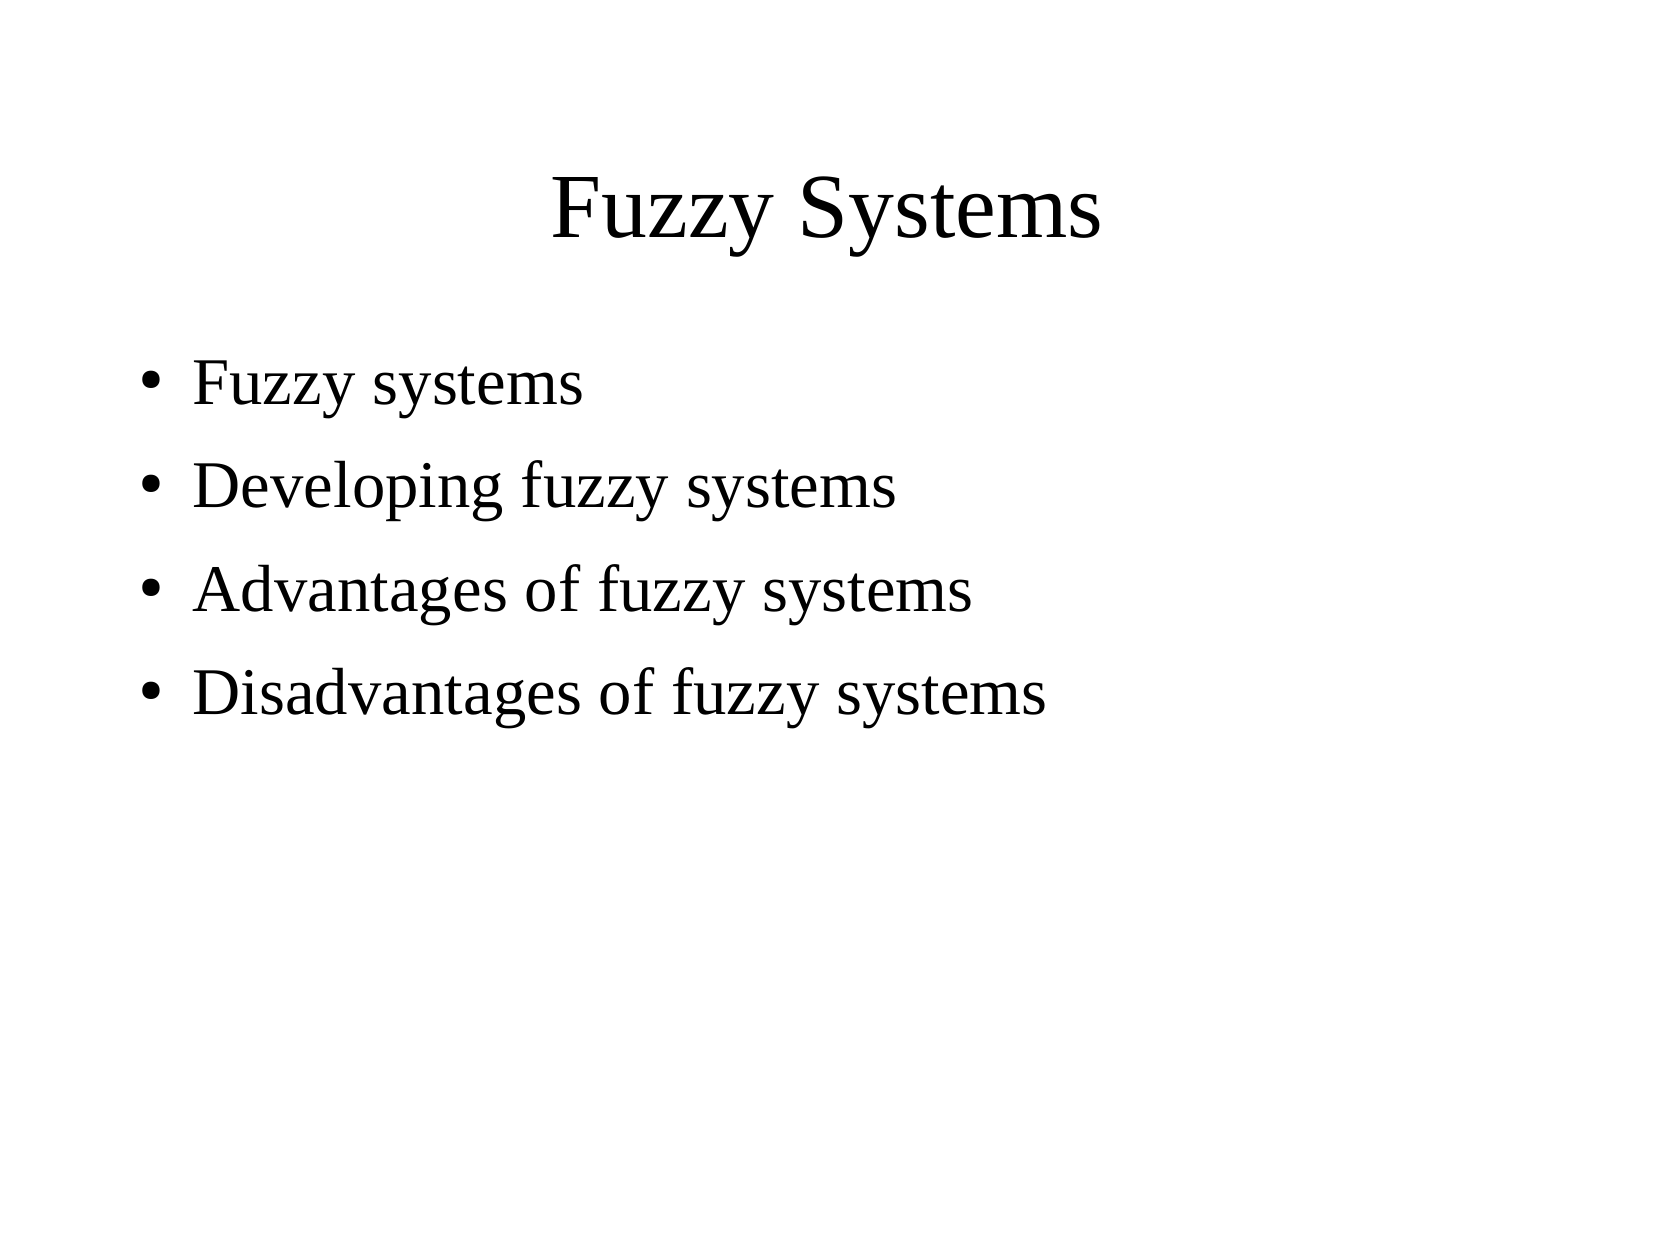

# Fuzzy Systems
Fuzzy systems
Developing fuzzy systems
Advantages of fuzzy systems
Disadvantages of fuzzy systems